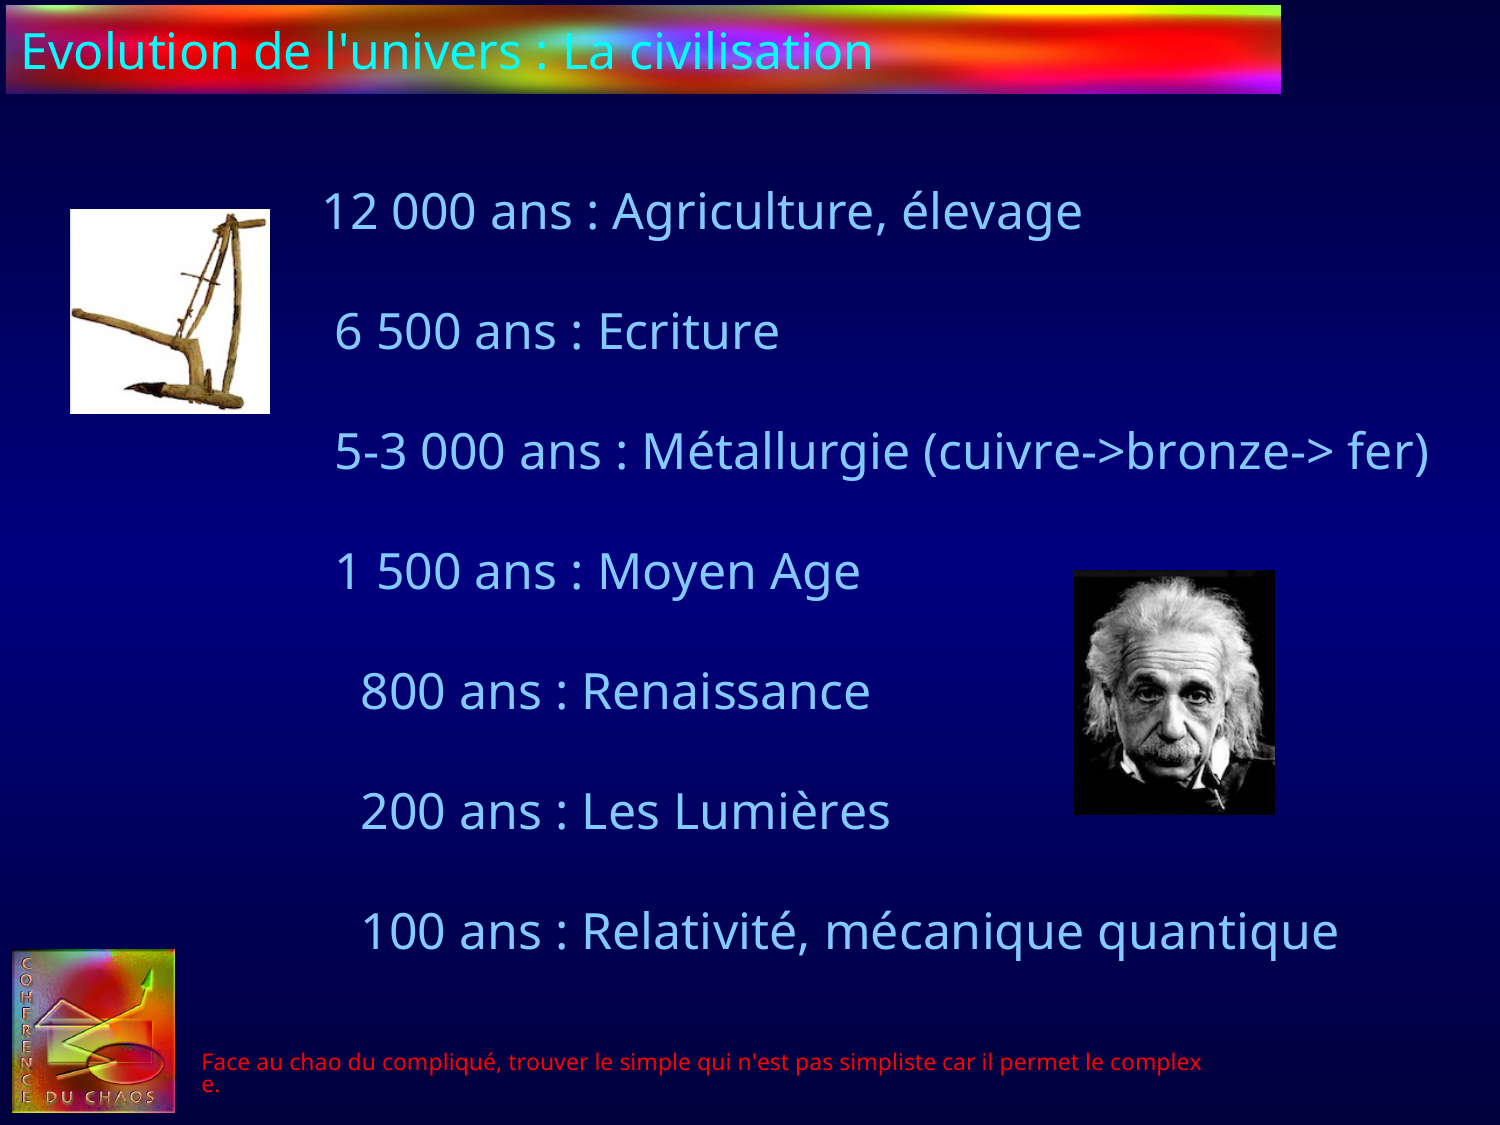

#
Evolution de l'univers : La civilisation
12 000 ans : Agriculture, élevage
 6 500 ans : Ecriture
 5-3 000 ans : Métallurgie (cuivre->bronze-> fer)
 1 500 ans : Moyen Age
 800 ans : Renaissance
 200 ans : Les Lumières
 100 ans : Relativité, mécanique quantique
Face au chao du compliqué, trouver le simple qui n'est pas simpliste car il permet le complexe.